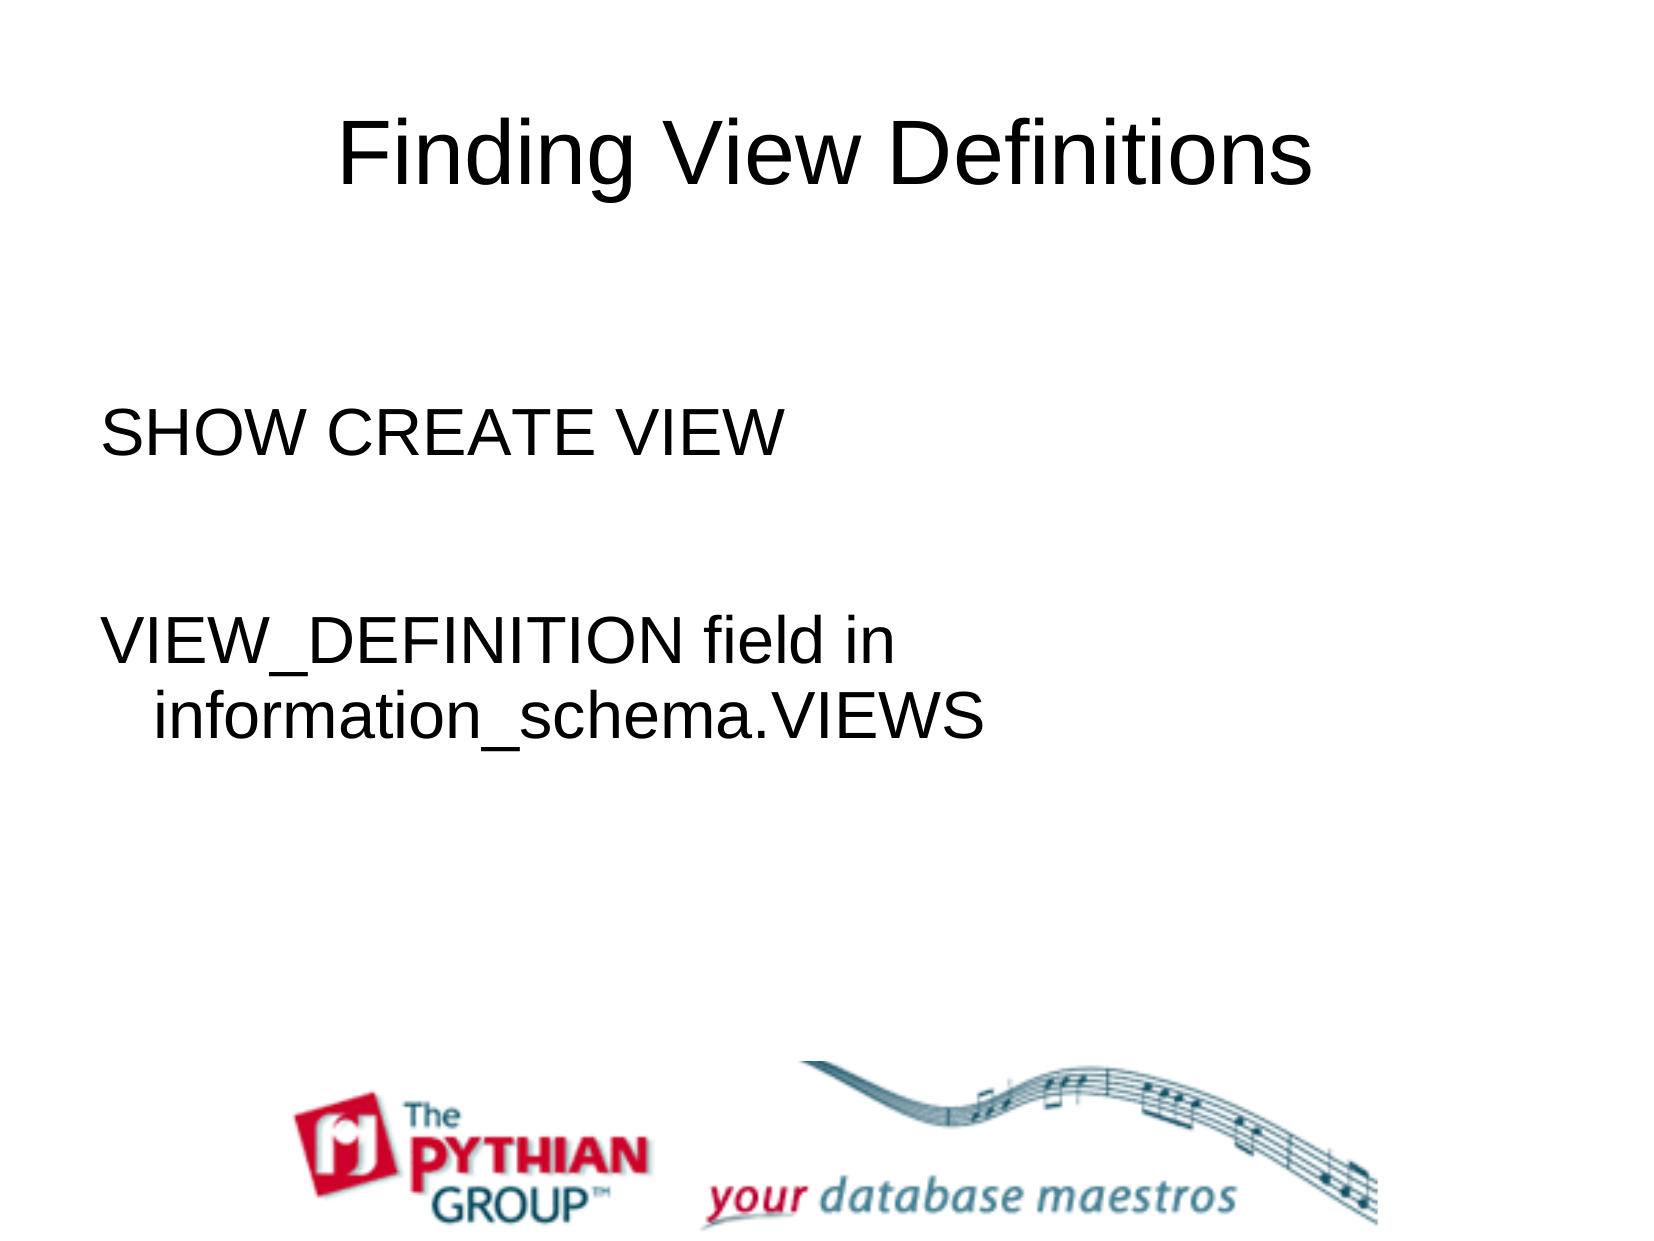

# Finding View Definitions
SHOW CREATE VIEW
VIEW_DEFINITION field in information_schema.VIEWS